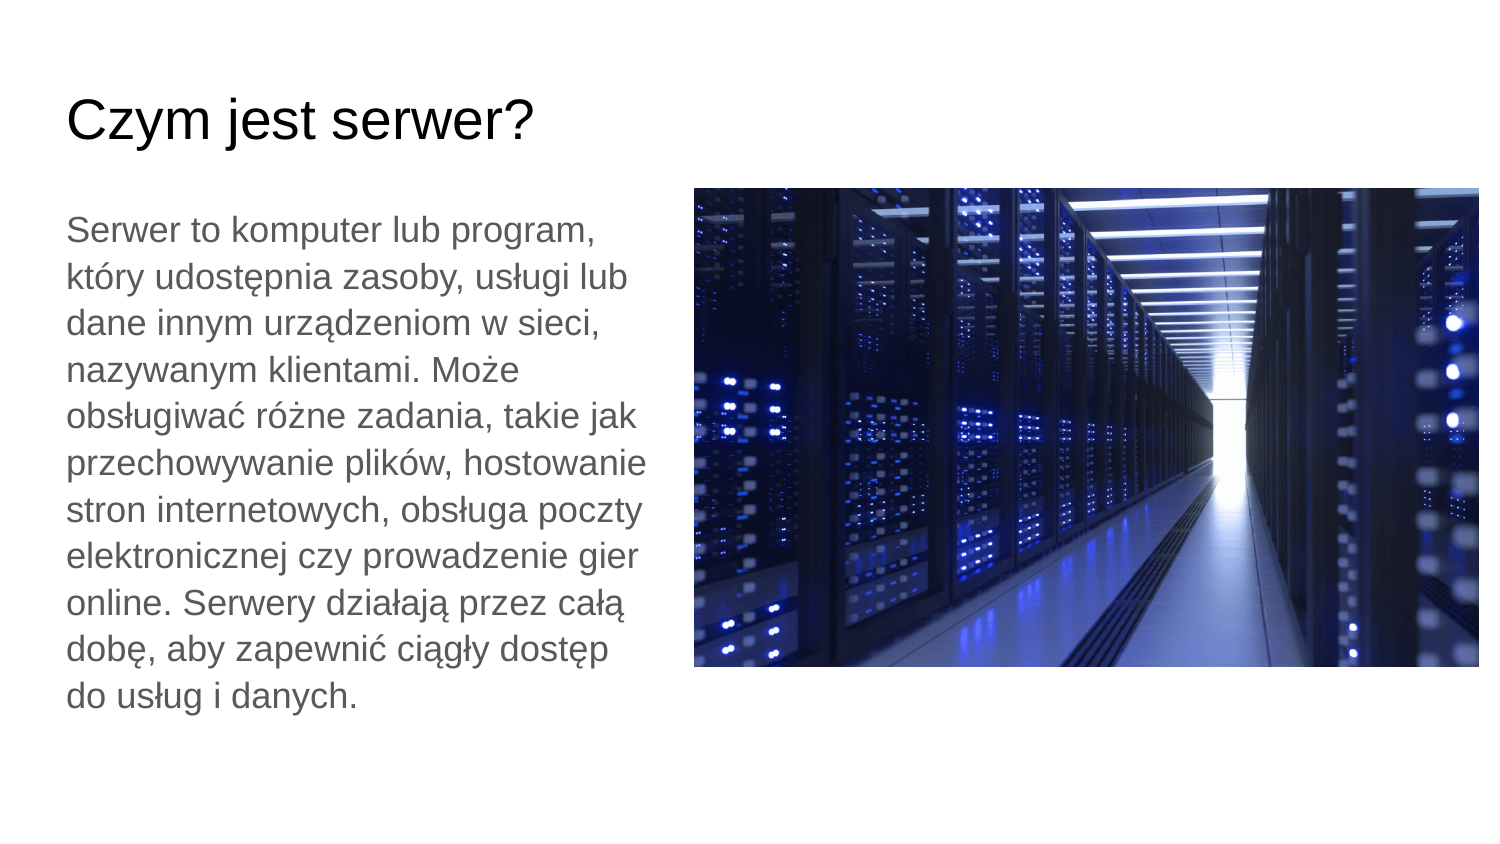

# Czym jest serwer?
Serwer to komputer lub program, który udostępnia zasoby, usługi lub dane innym urządzeniom w sieci, nazywanym klientami. Może obsługiwać różne zadania, takie jak przechowywanie plików, hostowanie stron internetowych, obsługa poczty elektronicznej czy prowadzenie gier online. Serwery działają przez całą dobę, aby zapewnić ciągły dostęp do usług i danych.